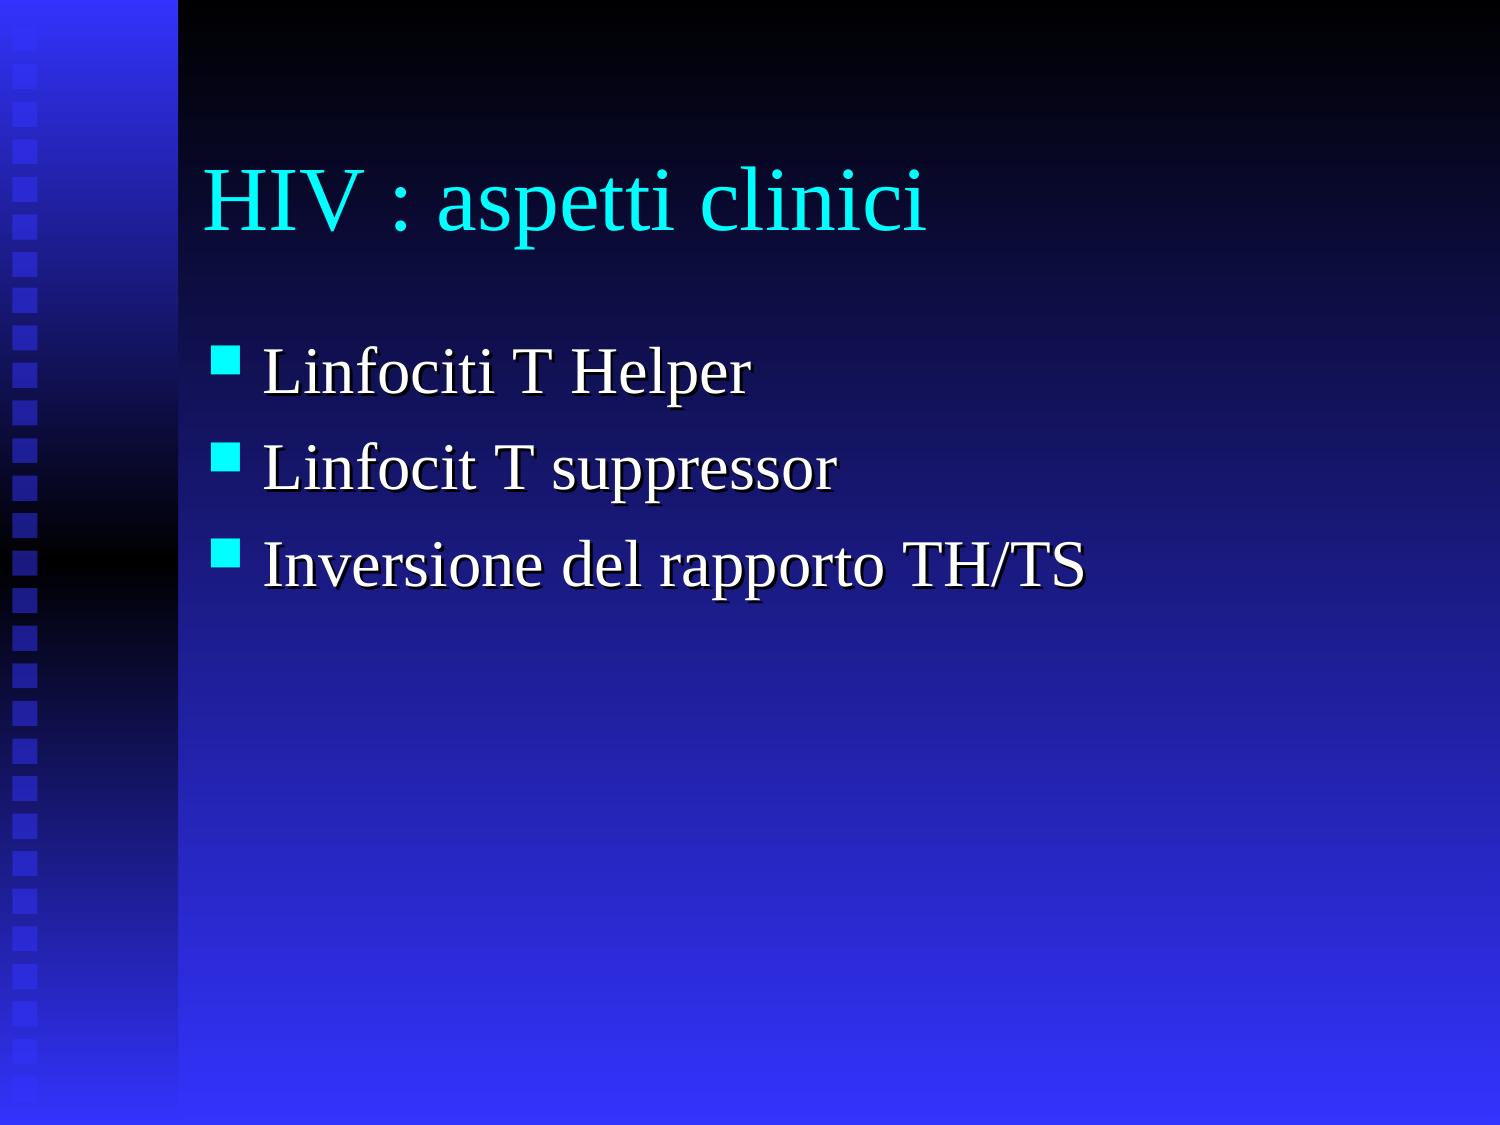

HIV : aspetti clinici
Linfociti T Helper
Linfocit T suppressor
Inversione del rapporto TH/TS